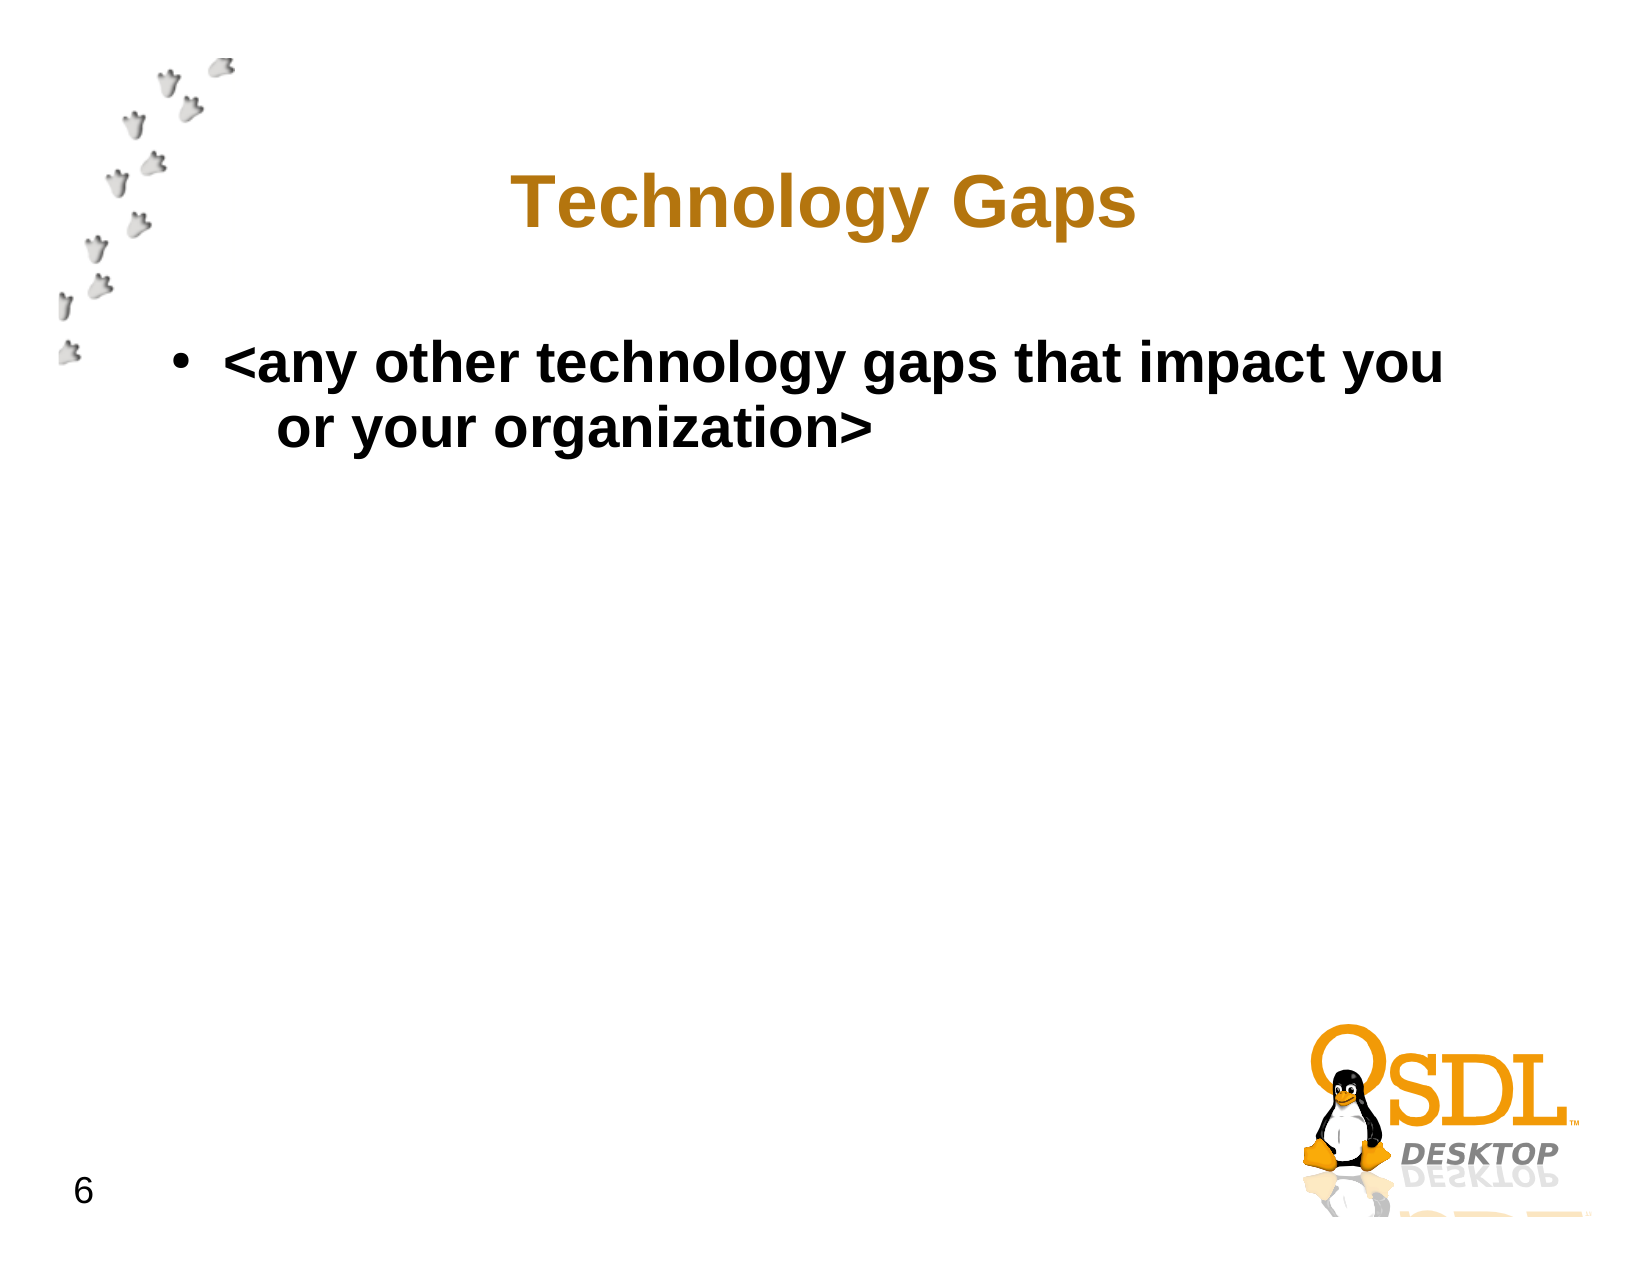

# Technology Gaps
<any other technology gaps that impact you or your organization>